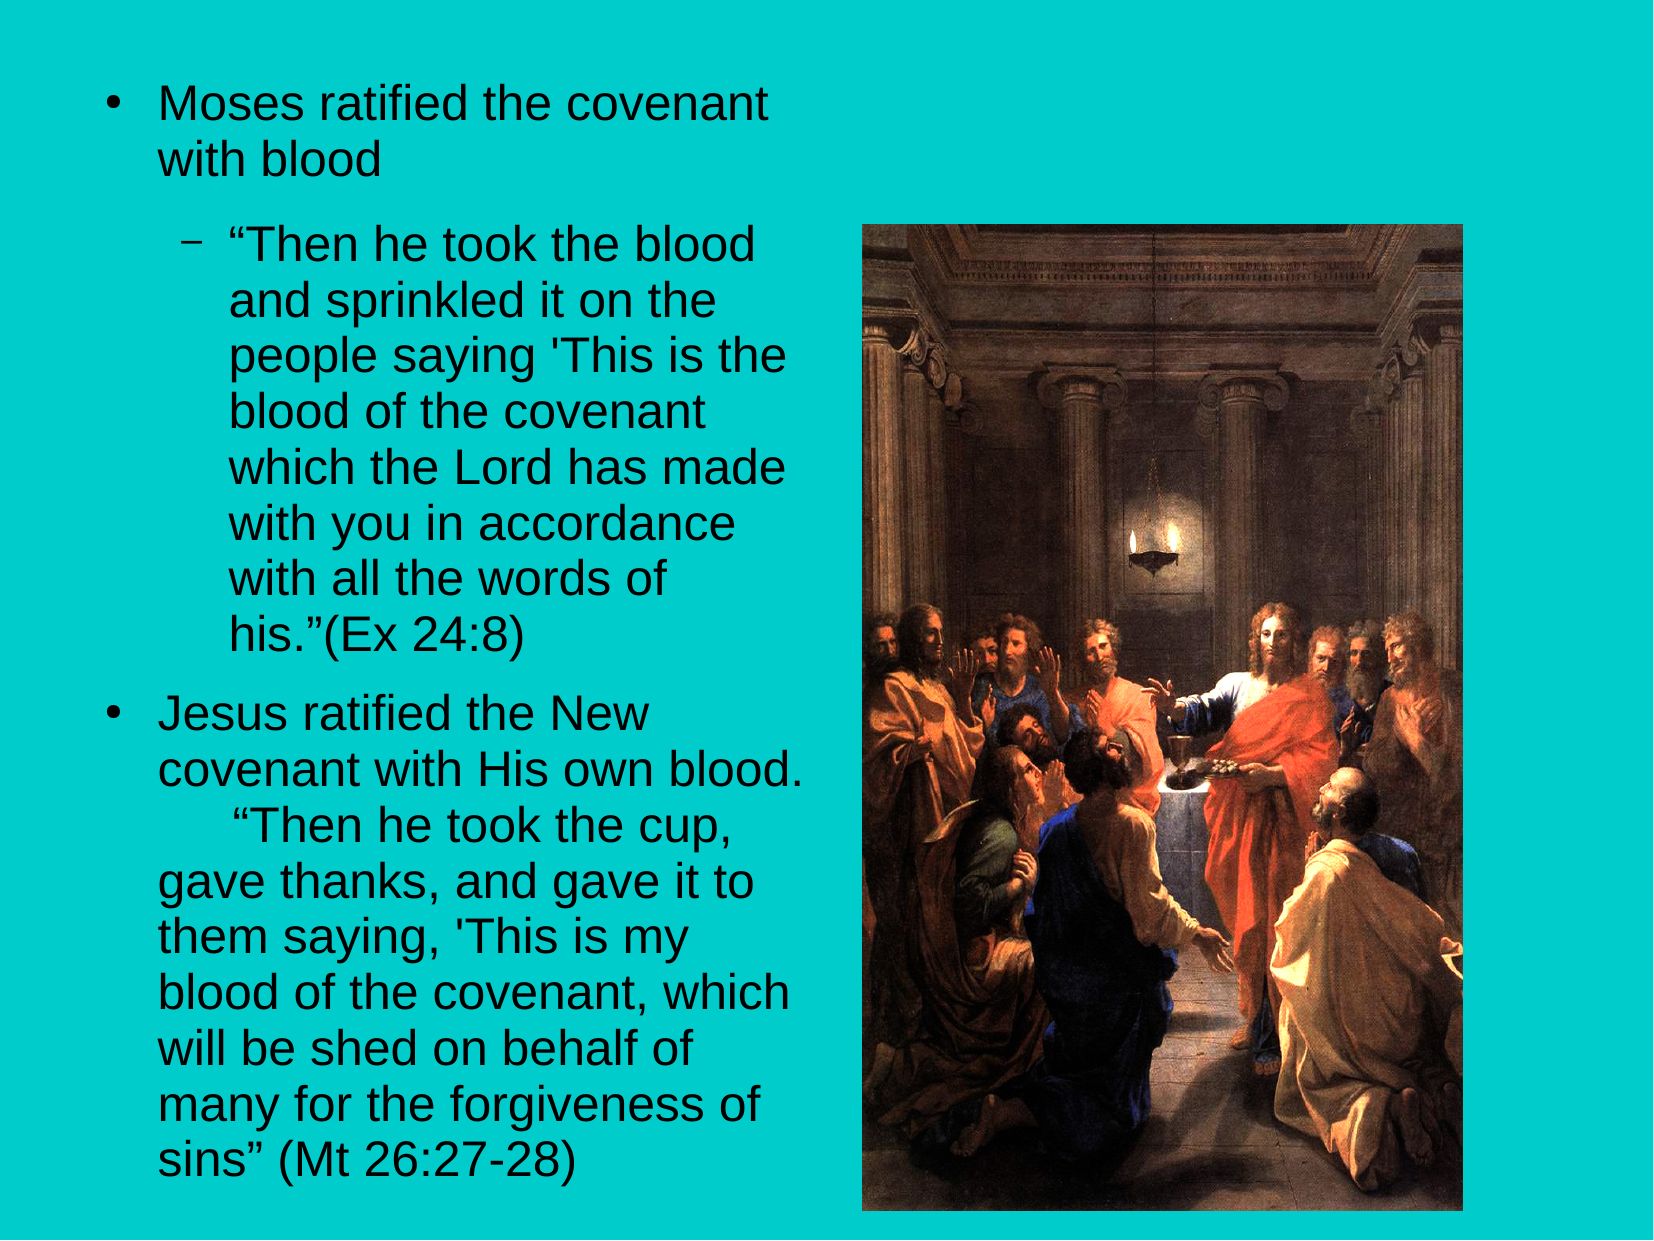

# Moses ratified the covenant with blood
“Then he took the blood and sprinkled it on the people saying 'This is the blood of the covenant which the Lord has made with you in accordance with all the words of his.”(Ex 24:8)
Jesus ratified the New covenant with His own blood.	“Then he took the cup, gave thanks, and gave it to them saying, 'This is my blood of the covenant, which will be shed on behalf of many for the forgiveness of sins” (Mt 26:27-28)